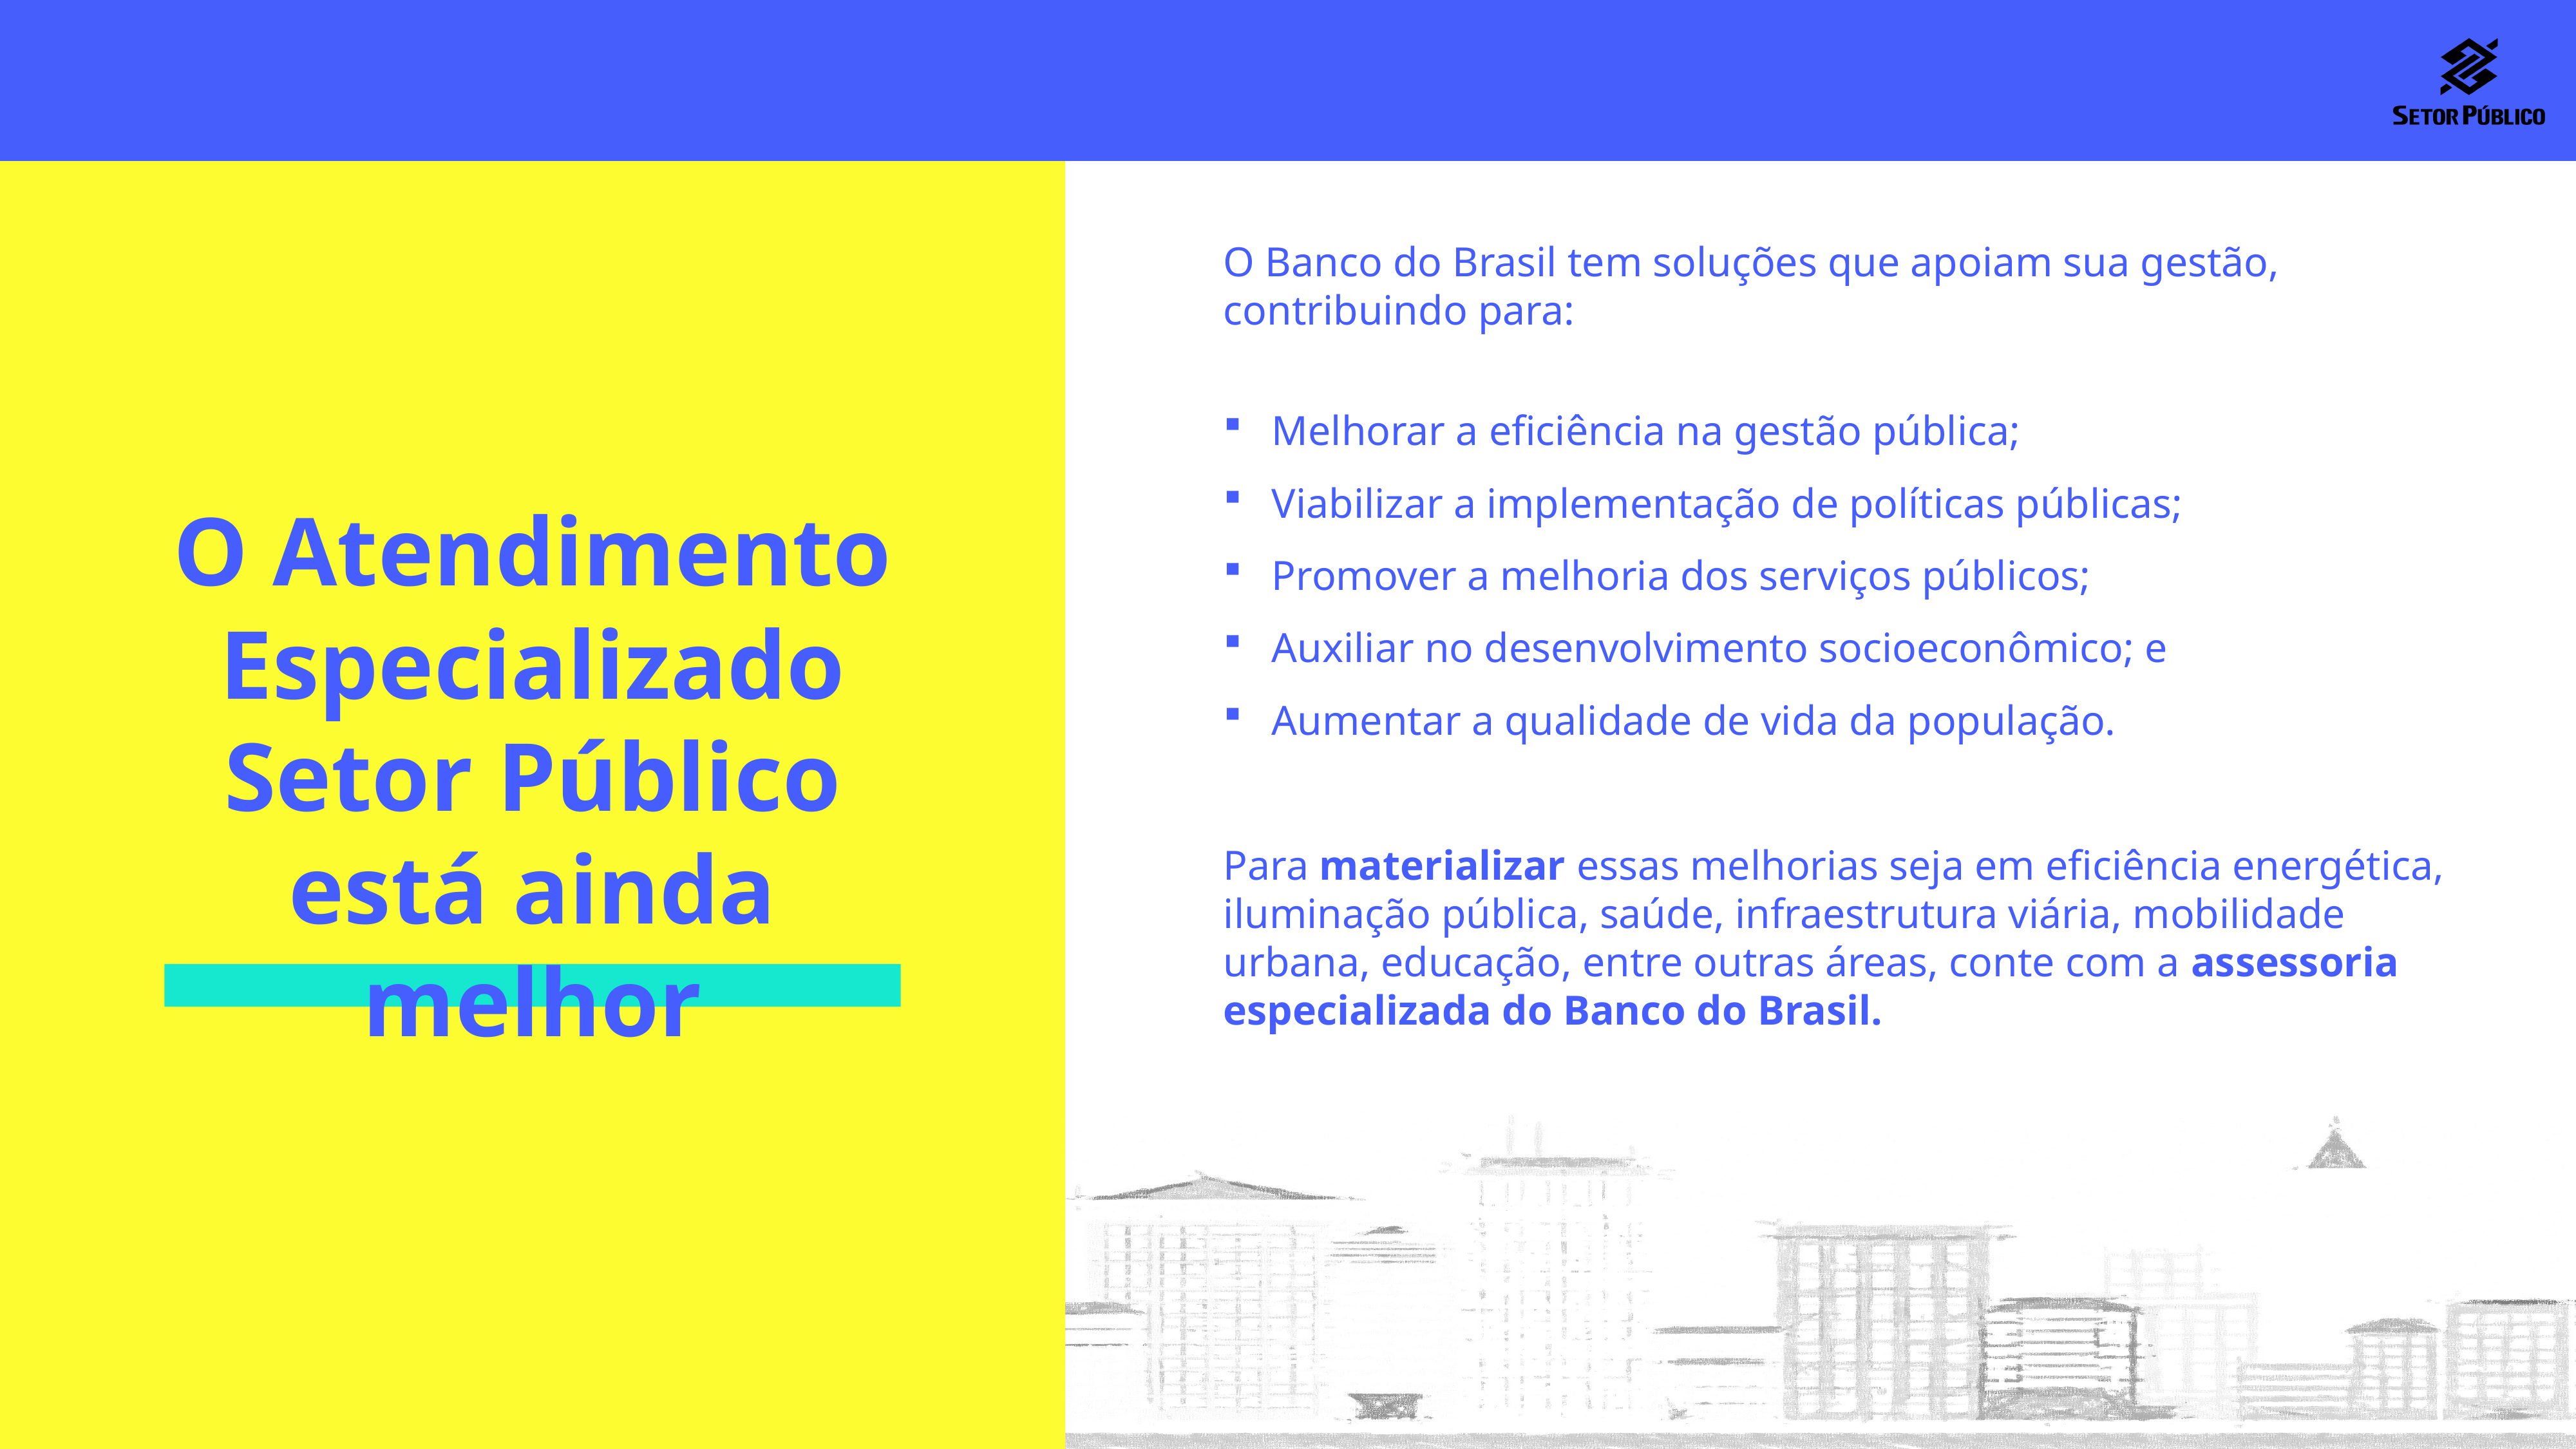

O Banco do Brasil tem soluções que apoiam sua gestão, contribuindo para:
Melhorar a eficiência na gestão pública;
Viabilizar a implementação de políticas públicas;
Promover a melhoria dos serviços públicos;
Auxiliar no desenvolvimento socioeconômico; e
Aumentar a qualidade de vida da população.
Para materializar essas melhorias seja em eficiência energética, iluminação pública, saúde, infraestrutura viária, mobilidade urbana, educação, entre outras áreas, conte com a assessoria especializada do Banco do Brasil.
O Atendimento Especializado Setor Público está ainda melhor